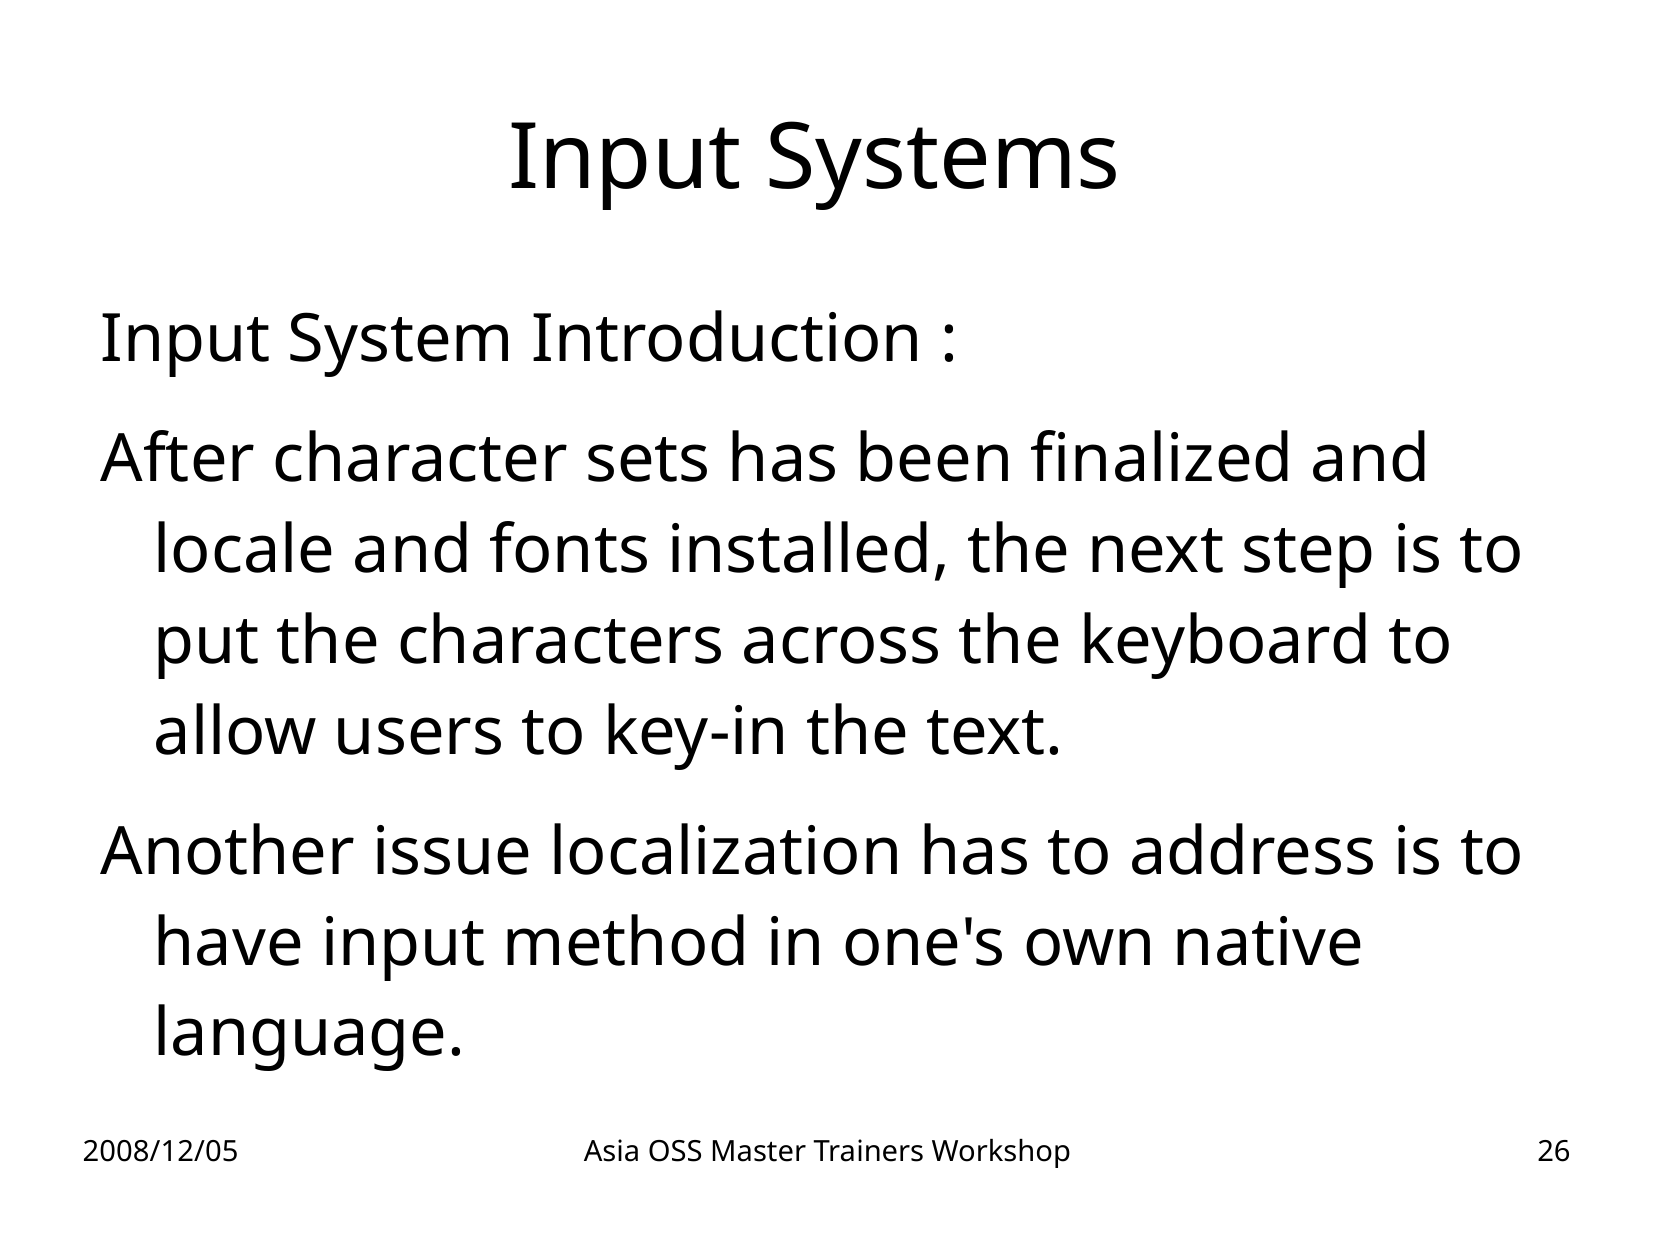

# Input Systems
Input System Introduction :
After character sets has been finalized and locale and fonts installed, the next step is to put the characters across the keyboard to allow users to key-in the text.
Another issue localization has to address is to have input method in one's own native language.
2008/12/05
Asia OSS Master Trainers Workshop
26